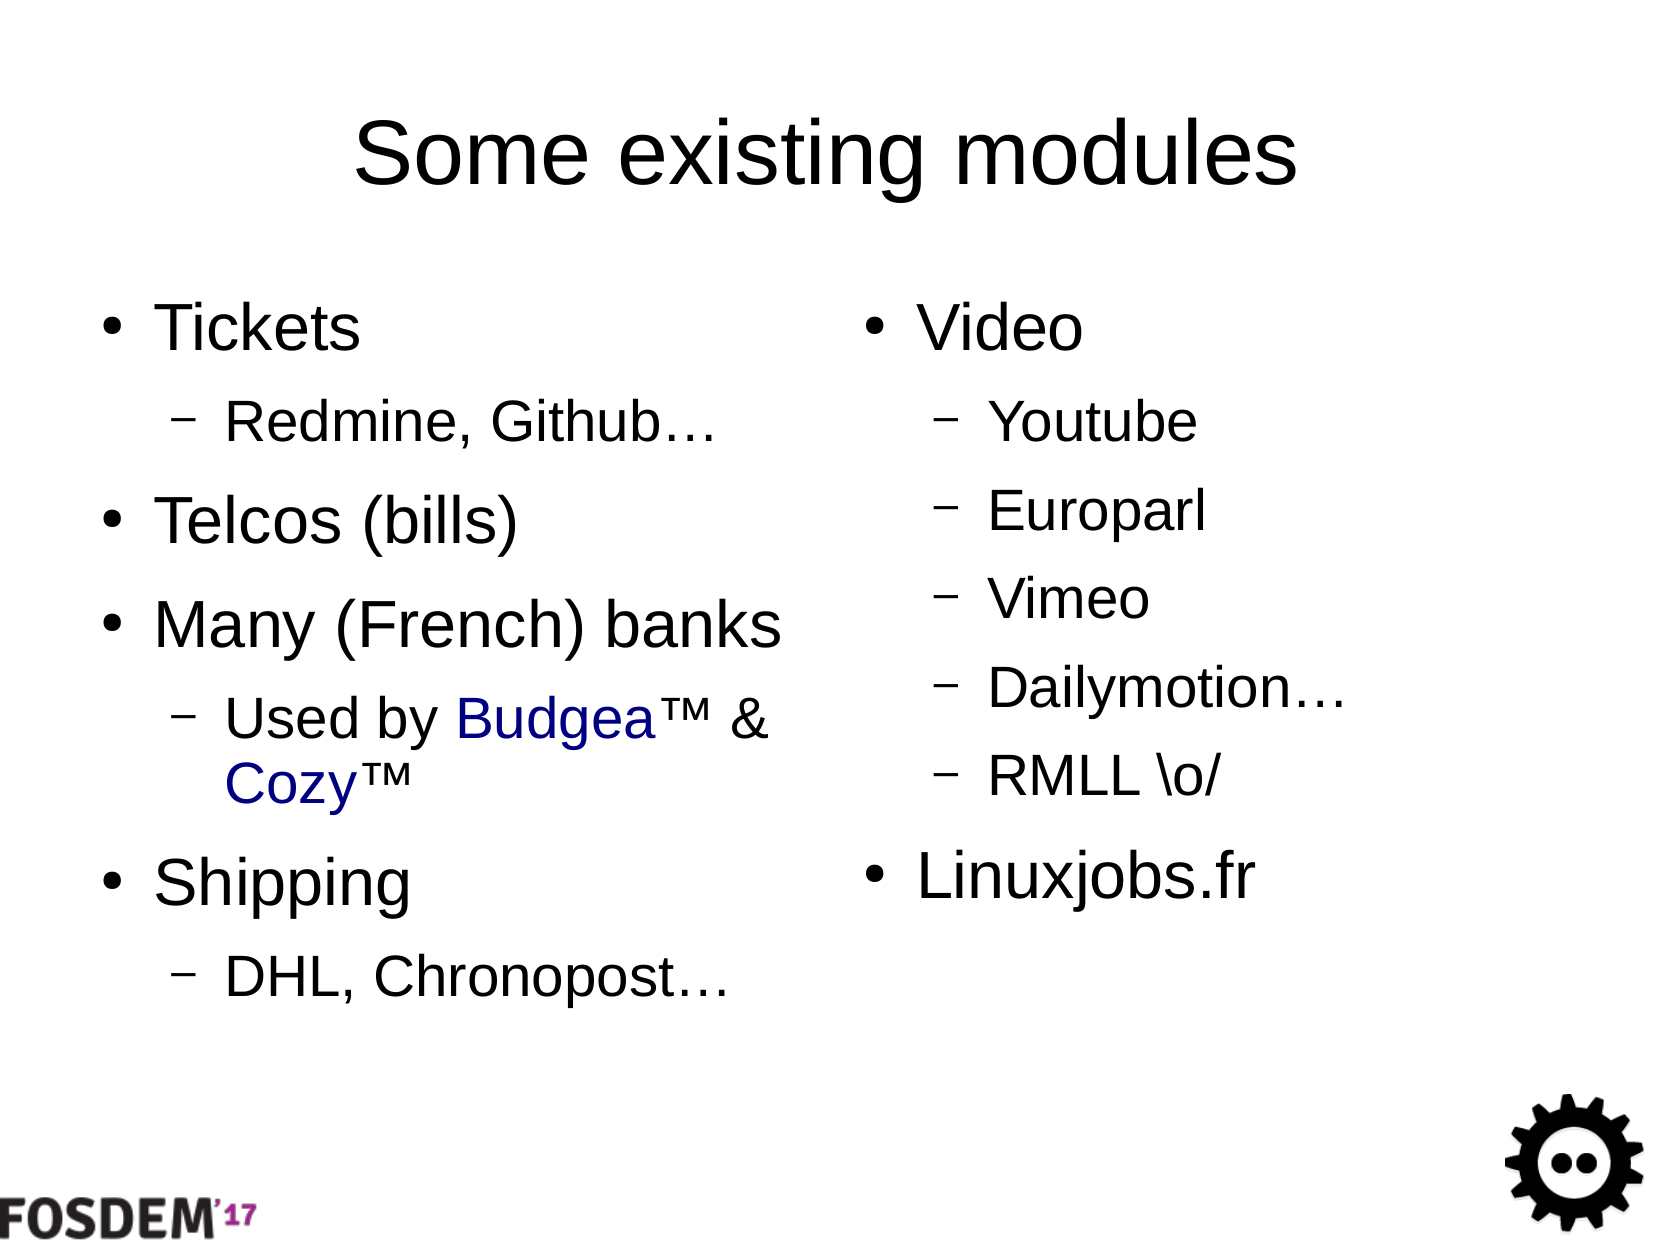

# Some existing modules
Tickets
Redmine, Github…
Telcos (bills)
Many (French) banks
Used by Budgea™ & Cozy™
Shipping
DHL, Chronopost…
Video
Youtube
Europarl
Vimeo
Dailymotion…
RMLL \o/
Linuxjobs.fr